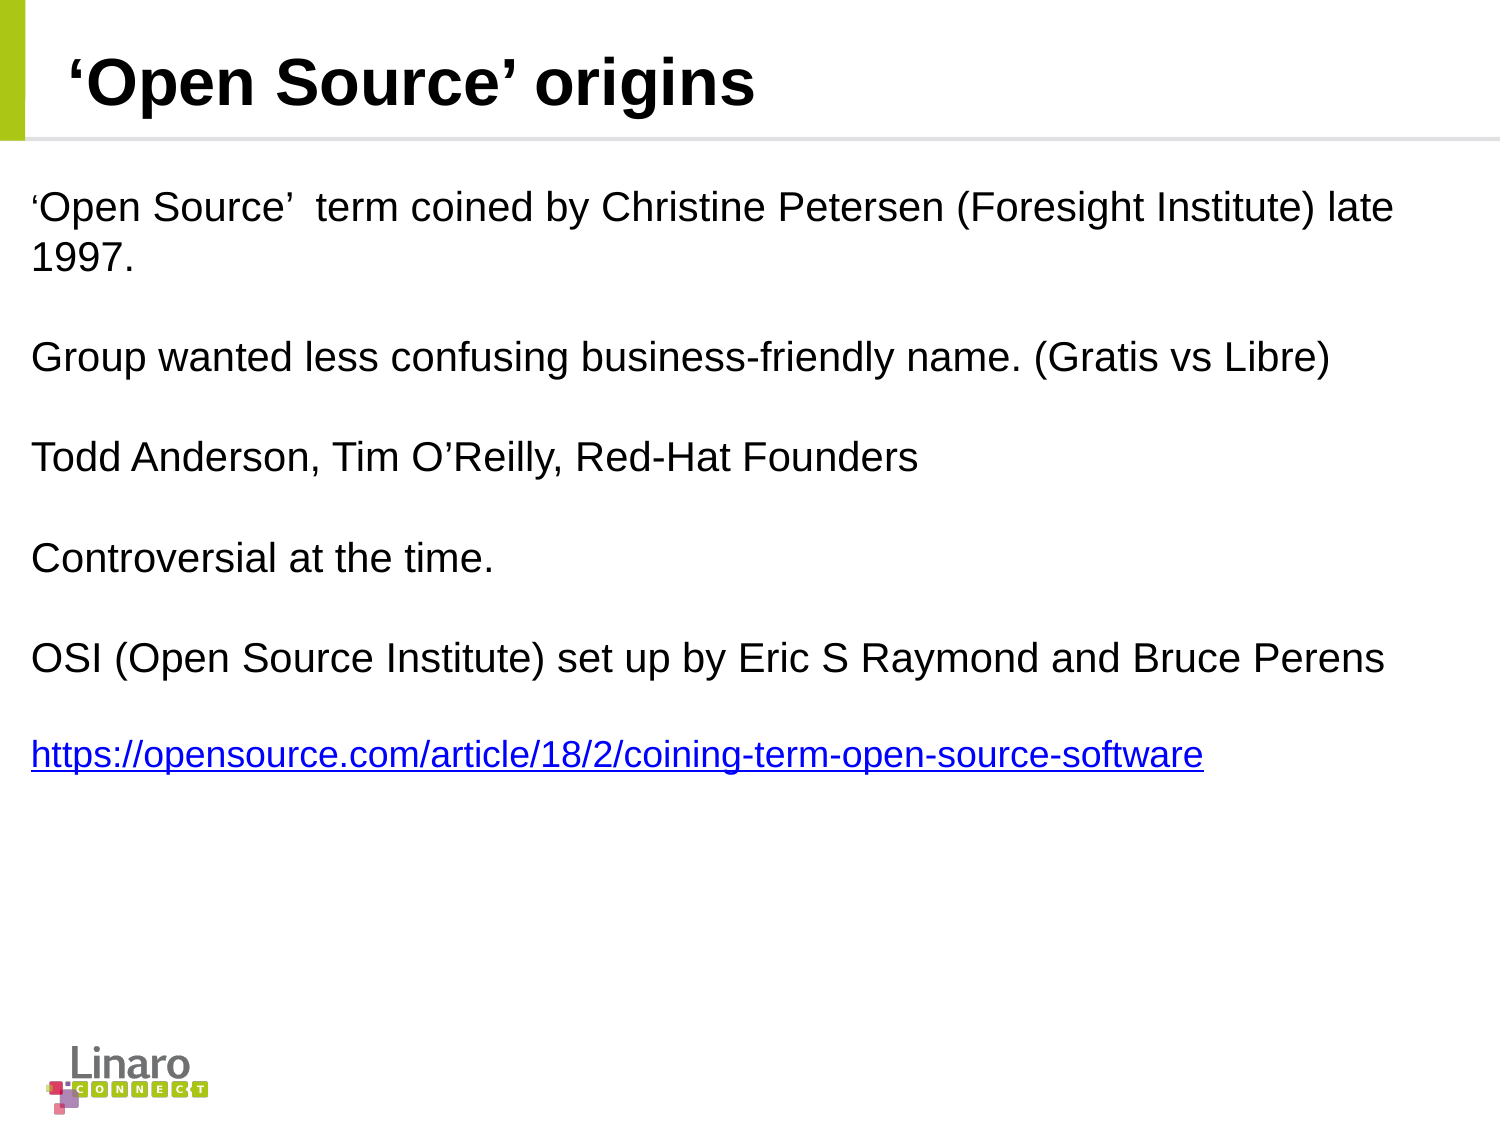

‘Open Source’ origins
‘Open Source’ term coined by Christine Petersen (Foresight Institute) late 1997.
Group wanted less confusing business-friendly name. (Gratis vs Libre)
Todd Anderson, Tim O’Reilly, Red-Hat Founders
Controversial at the time.
OSI (Open Source Institute) set up by Eric S Raymond and Bruce Perens
https://opensource.com/article/18/2/coining-term-open-source-software